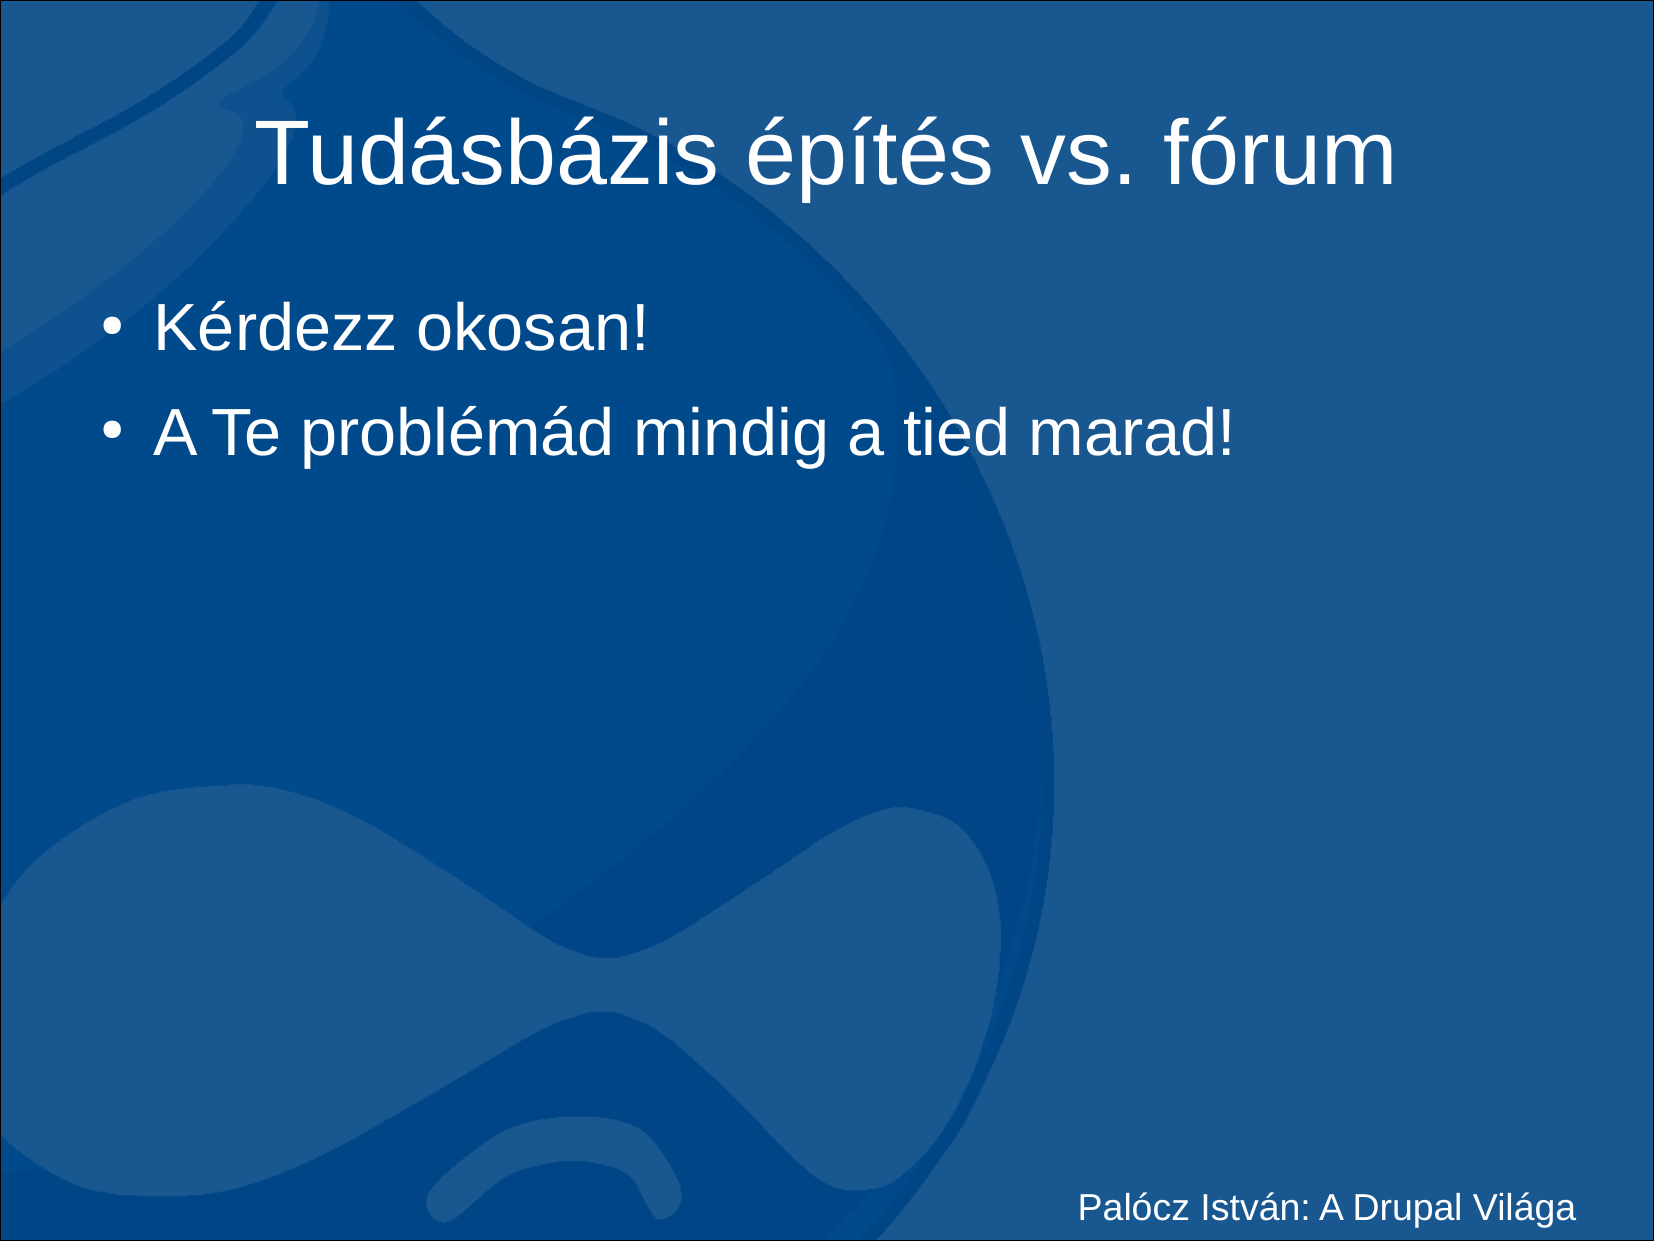

# Tudásbázis építés vs. fórum
Kérdezz okosan!
A Te problémád mindig a tied marad!